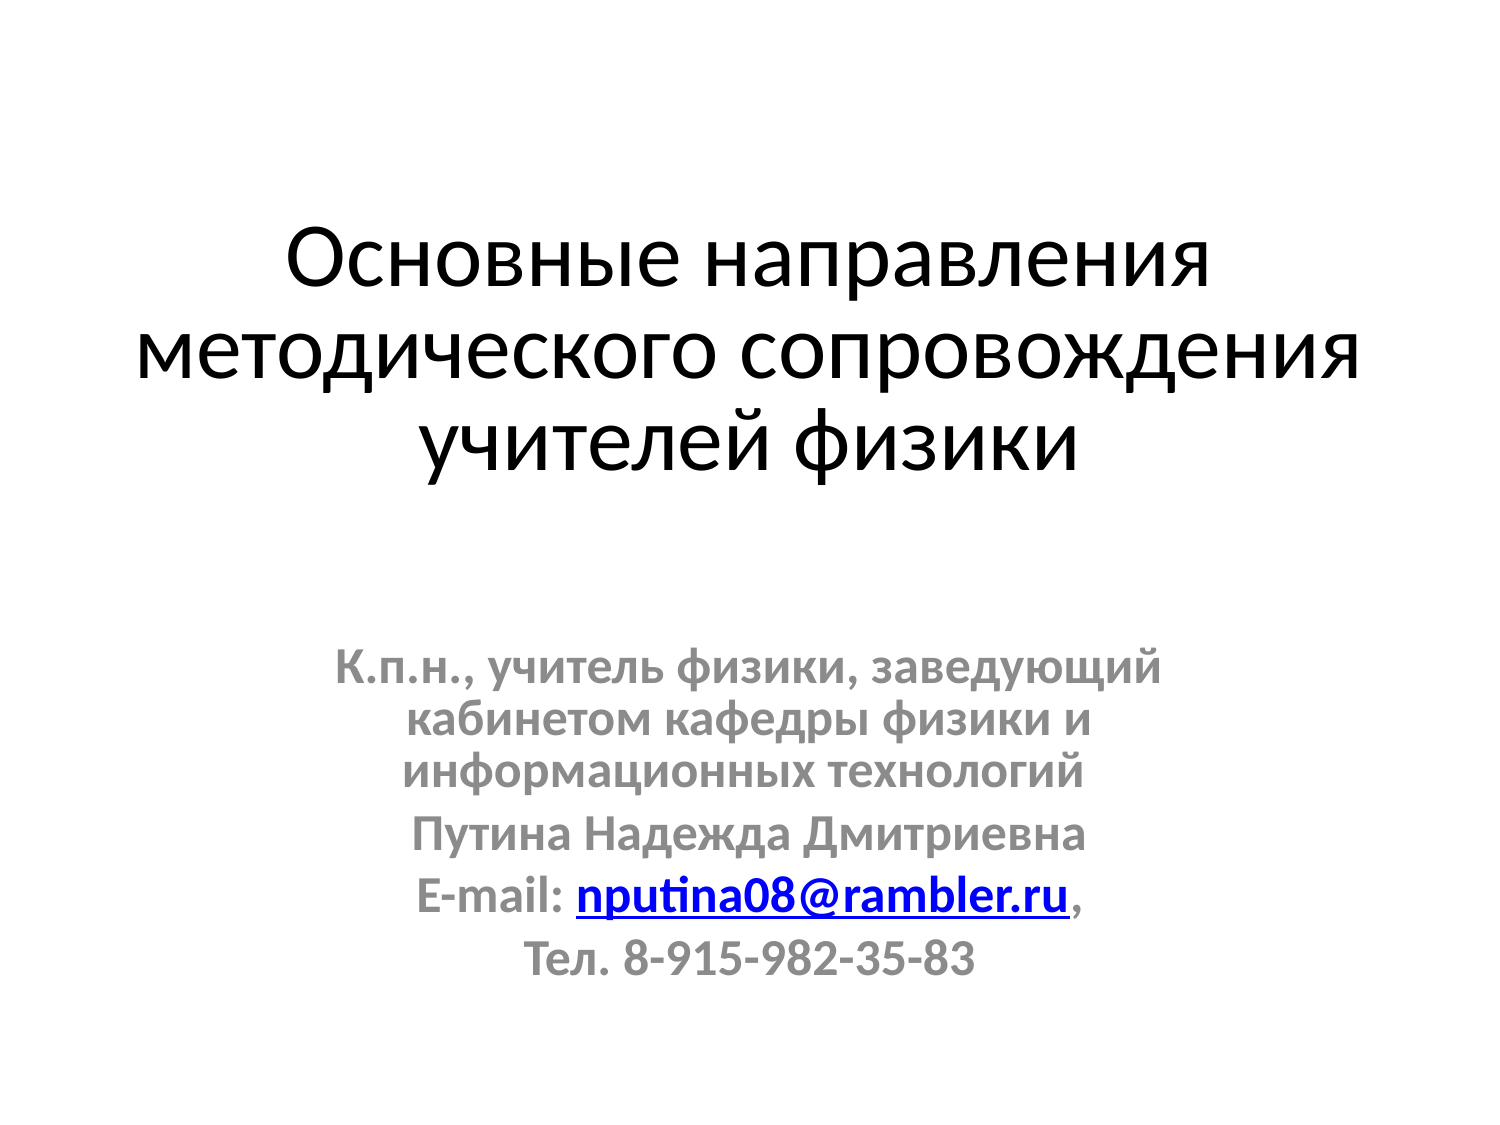

Основные направления методического сопровождения учителей физики
К.п.н., учитель физики, заведующий кабинетом кафедры физики и информационных технологий
 Путина Надежда Дмитриевна
E-mail: nputina08@rambler.ru,
Тел. 8-915-982-35-83